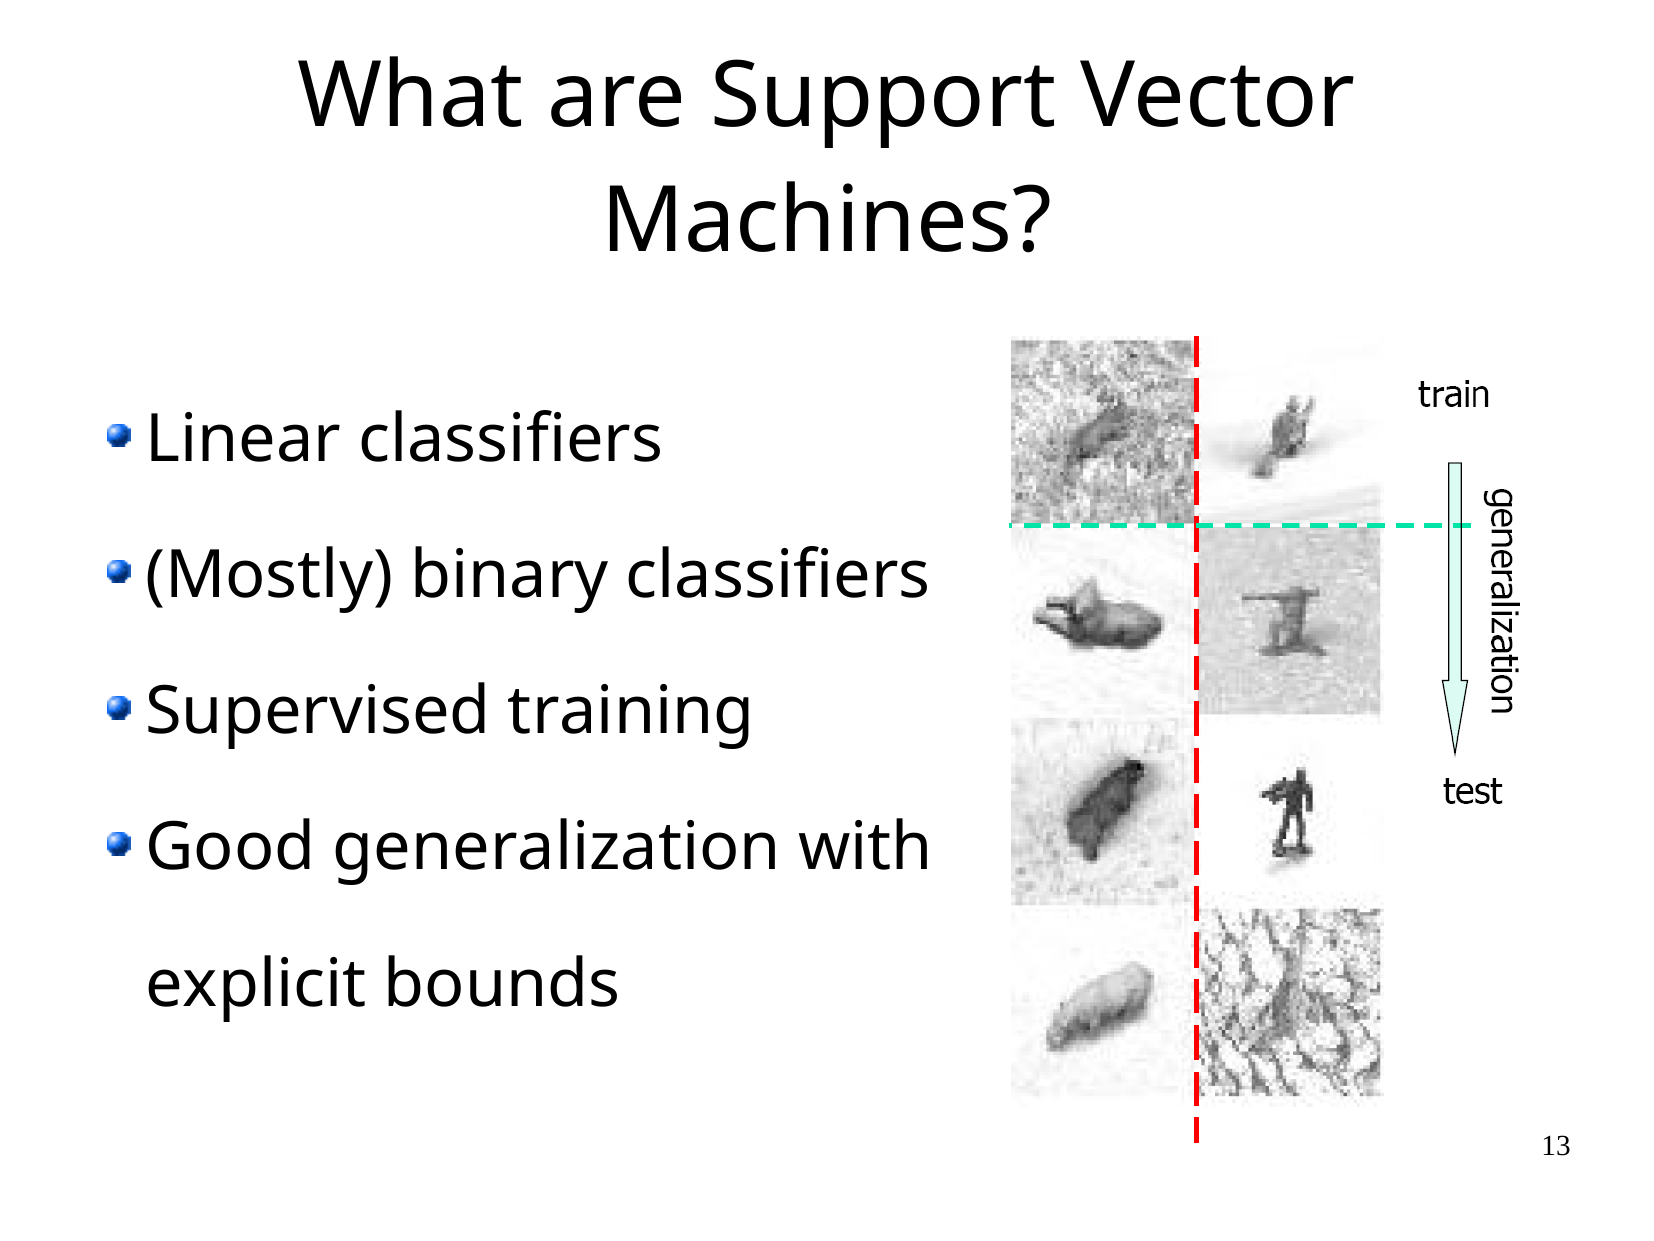

# What are Support Vector Machines?
Linear classifiers
(Mostly) binary classifiers
Supervised training
Good generalization with
explicit bounds
13